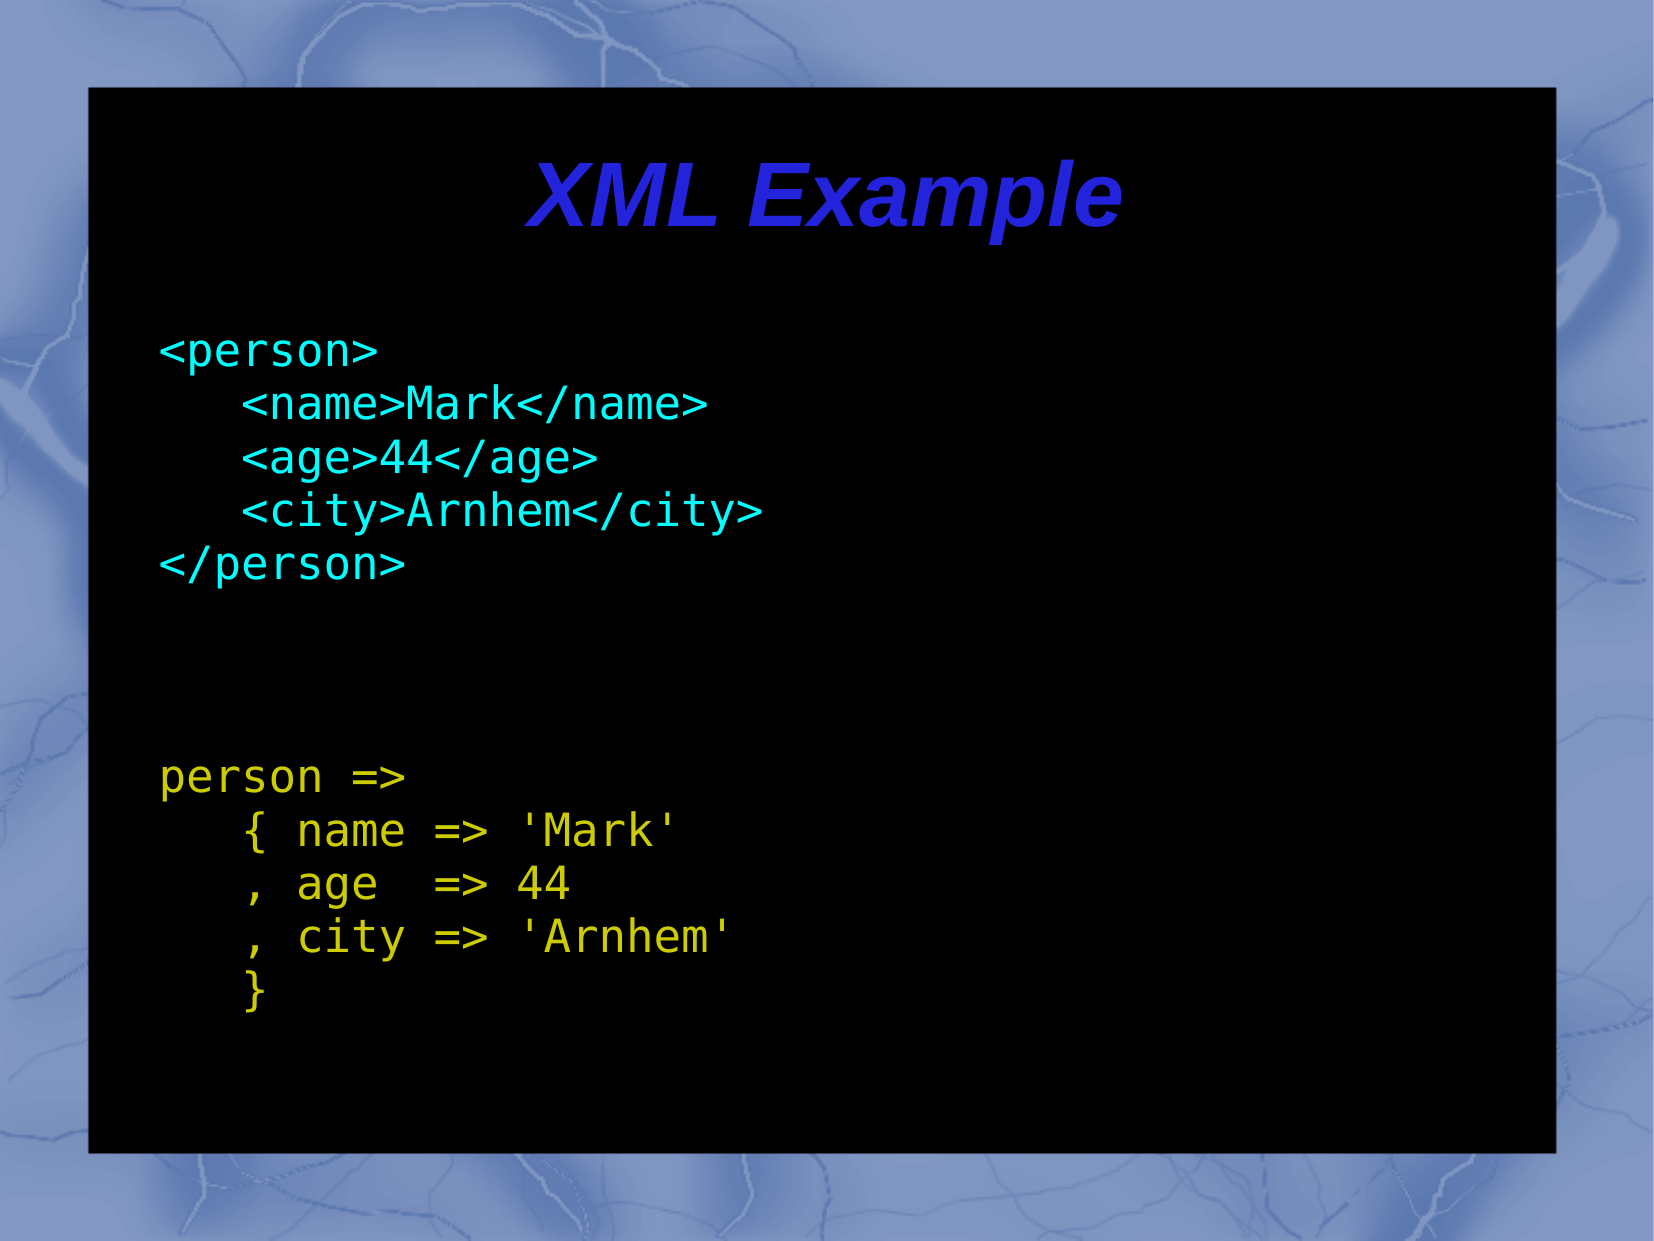

# XML Example
<person>
 <name>Mark</name>
 <age>44</age>
 <city>Arnhem</city>
</person>
person =>
 { name => 'Mark'
 , age => 44
 , city => 'Arnhem'
 }